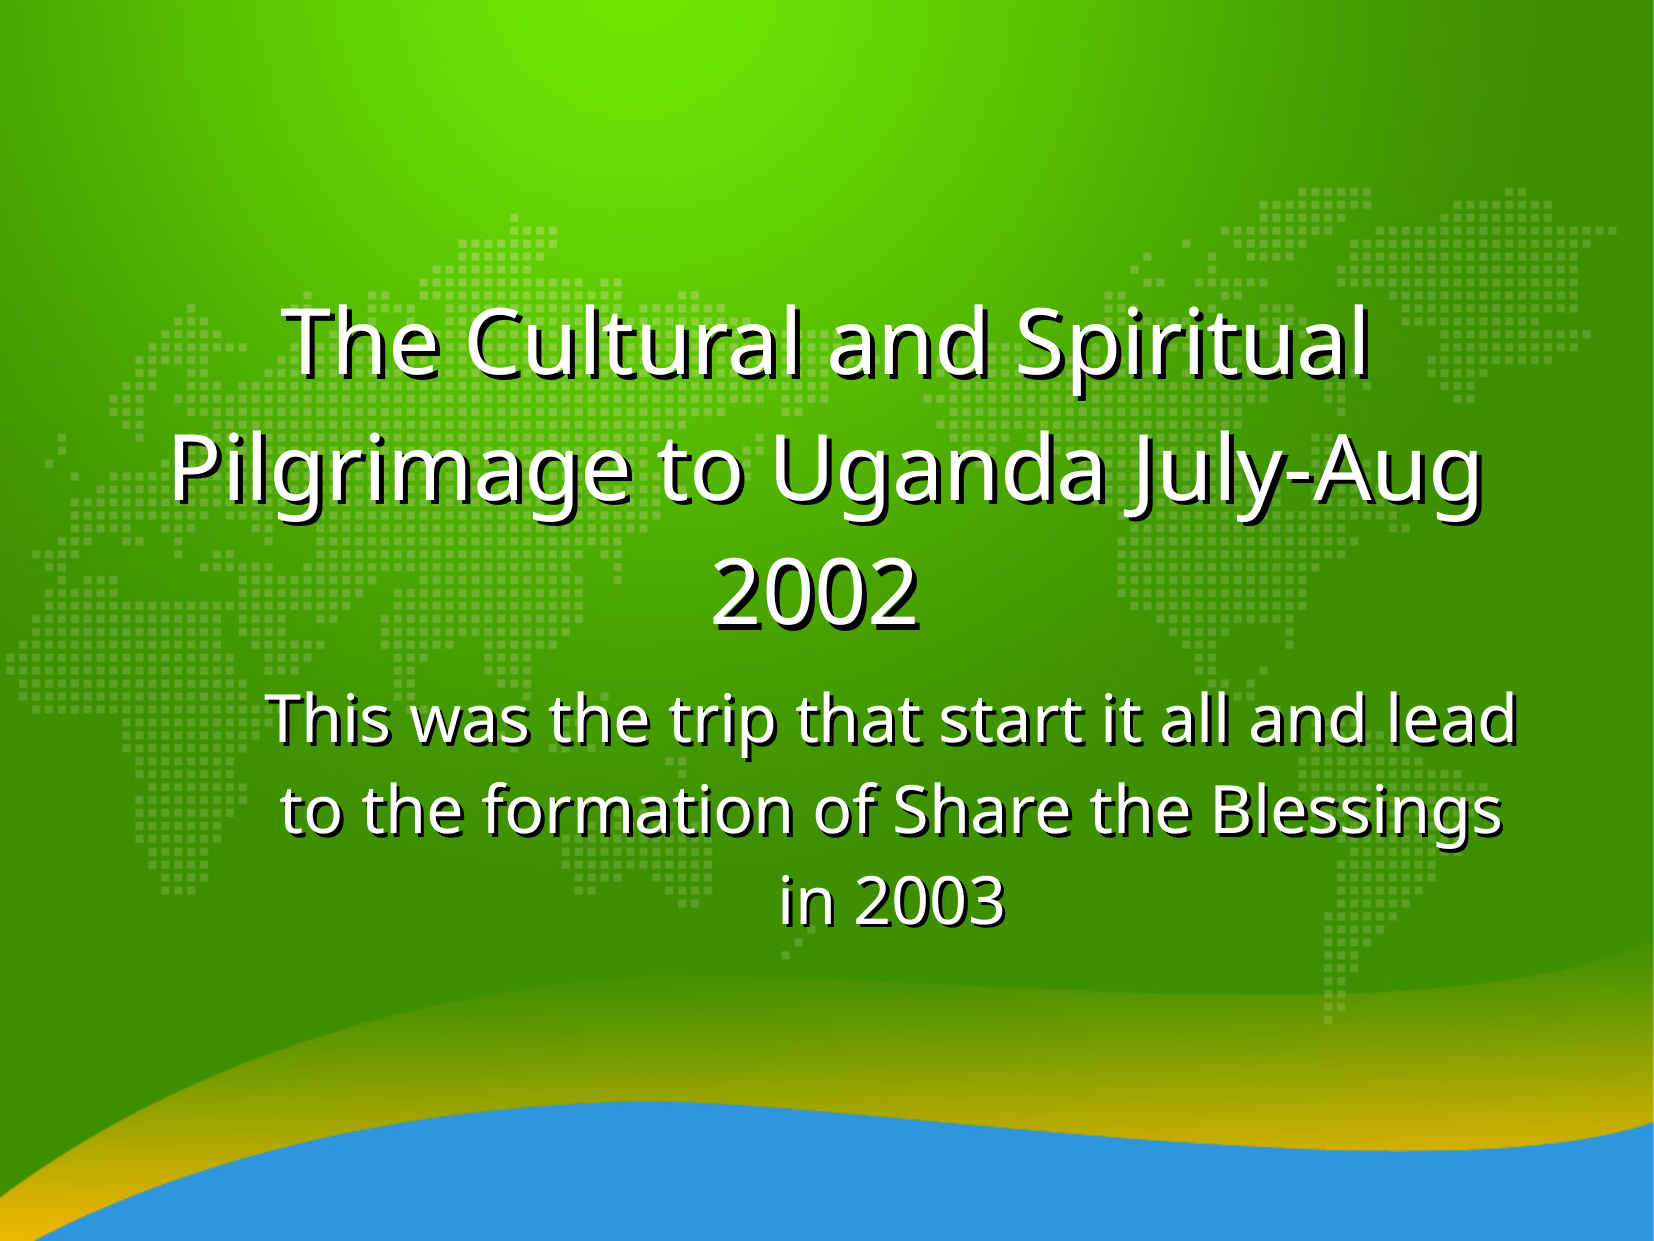

# The Cultural and Spiritual Pilgrimage to Uganda July-Aug 2002
This was the trip that start it all and lead to the formation of Share the Blessings in 2003